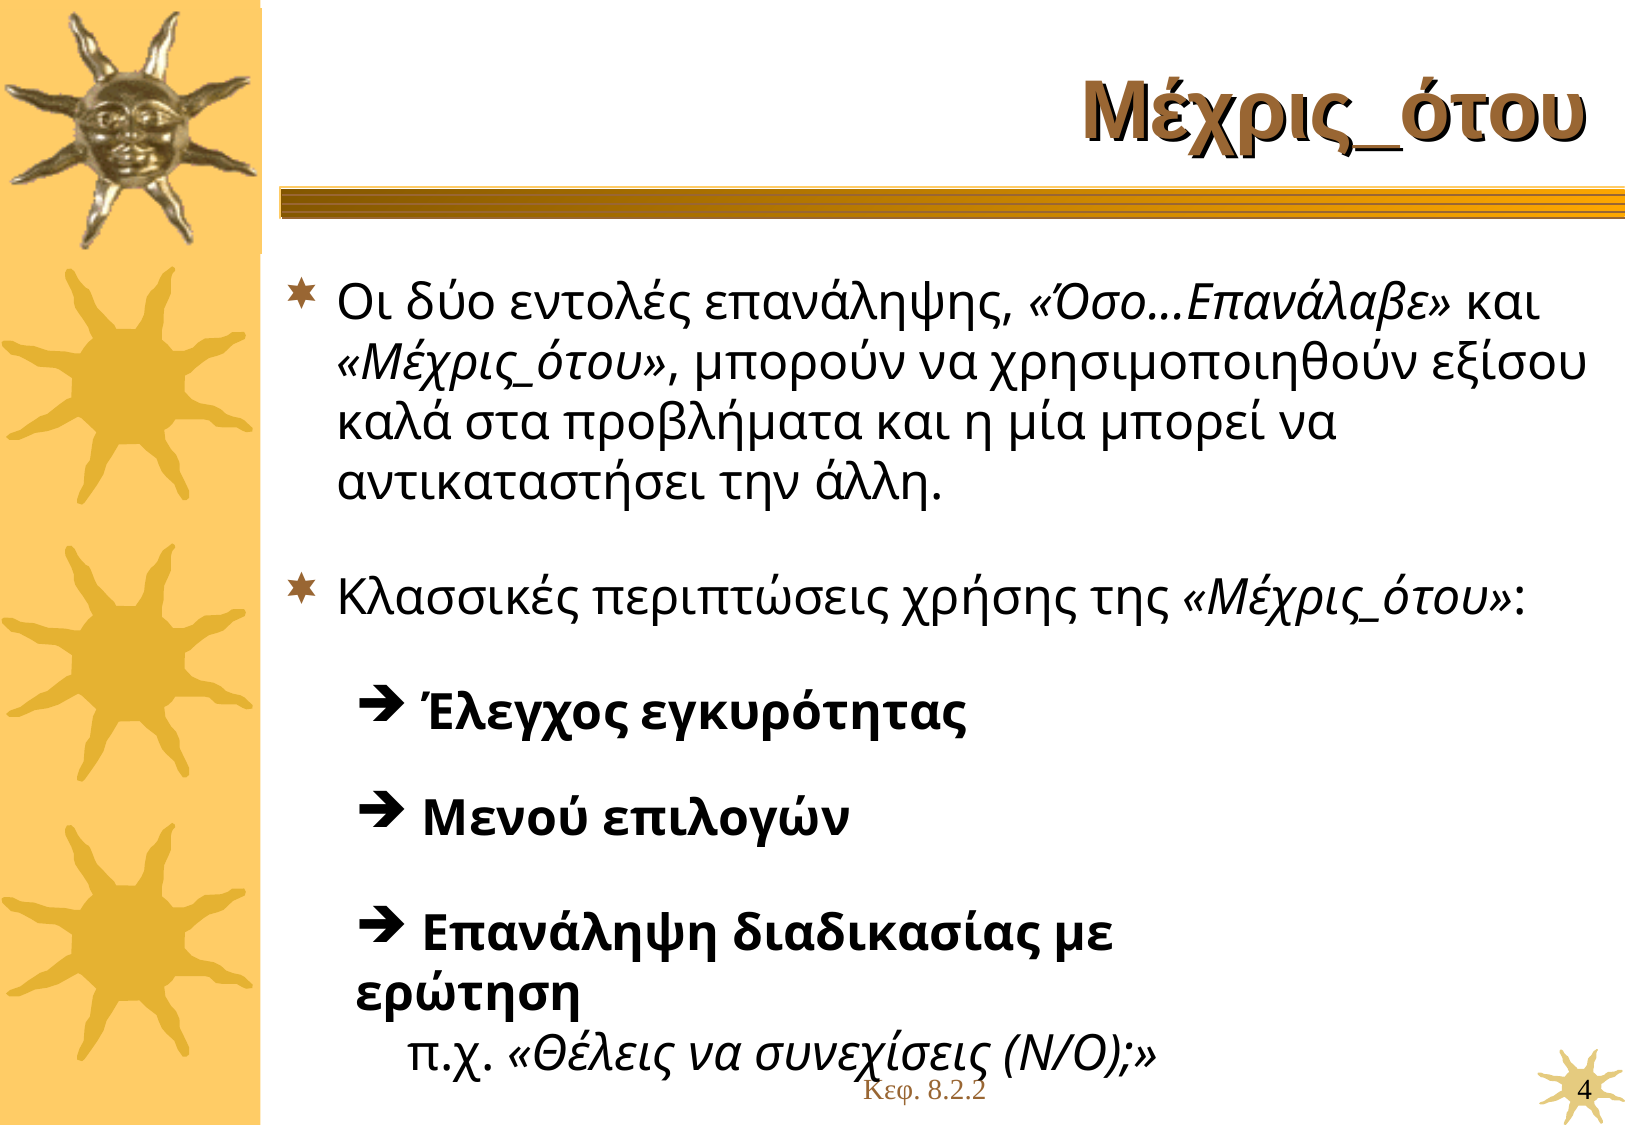

Μέχρις_ότου
Οι δύο εντολές επανάληψης, «Όσο...Επανάλαβε» και «Μέχρις_ότου», μπορούν να χρησιμοποιηθούν εξίσου καλά στα προβλήματα και η μία μπορεί να αντικαταστήσει την άλλη.
Κλασσικές περιπτώσεις χρήσης της «Μέχρις_ότου»:
 Έλεγχος εγκυρότητας
 Μενού επιλογών
 Επανάληψη διαδικασίας με ερώτηση
 π.χ. «Θέλεις να συνεχίσεις (Ν/Ο);»
Κεφ. 8.2.2
4